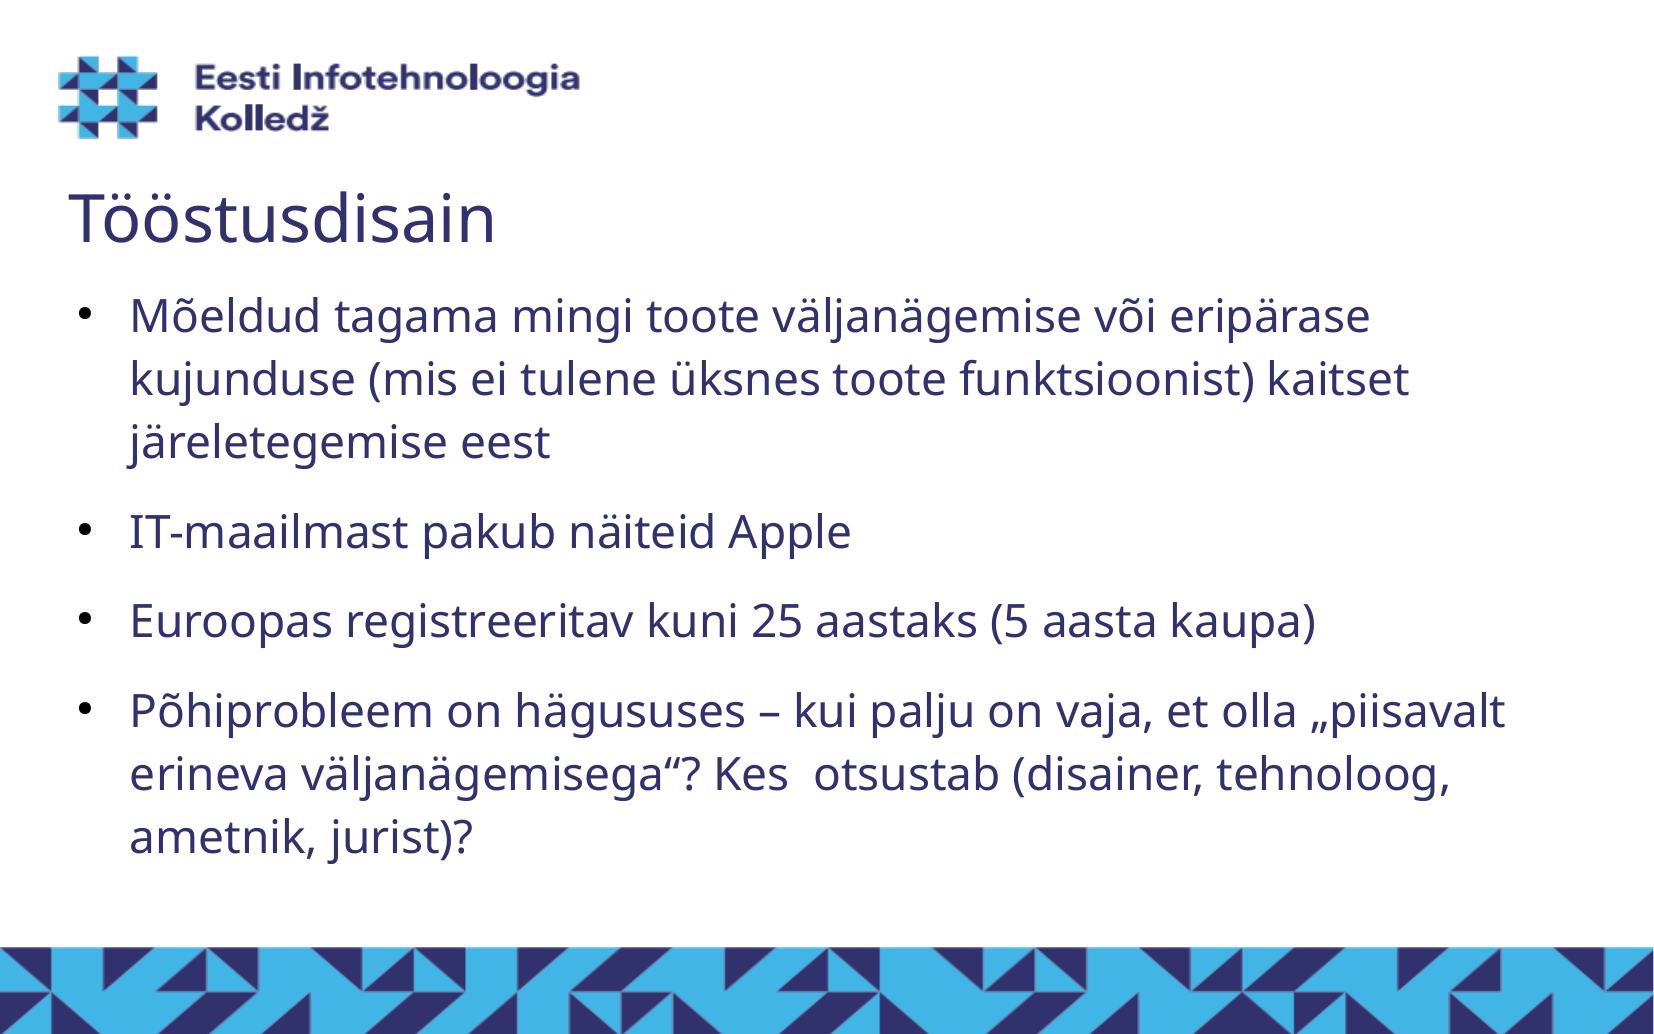

# Tööstusdisain
Mõeldud tagama mingi toote väljanägemise või eripärase kujunduse (mis ei tulene üksnes toote funktsioonist) kaitset järeletegemise eest
IT-maailmast pakub näiteid Apple
Euroopas registreeritav kuni 25 aastaks (5 aasta kaupa)
Põhiprobleem on hägususes – kui palju on vaja, et olla „piisavalt erineva väljanägemisega“? Kes otsustab (disainer, tehnoloog, ametnik, jurist)?